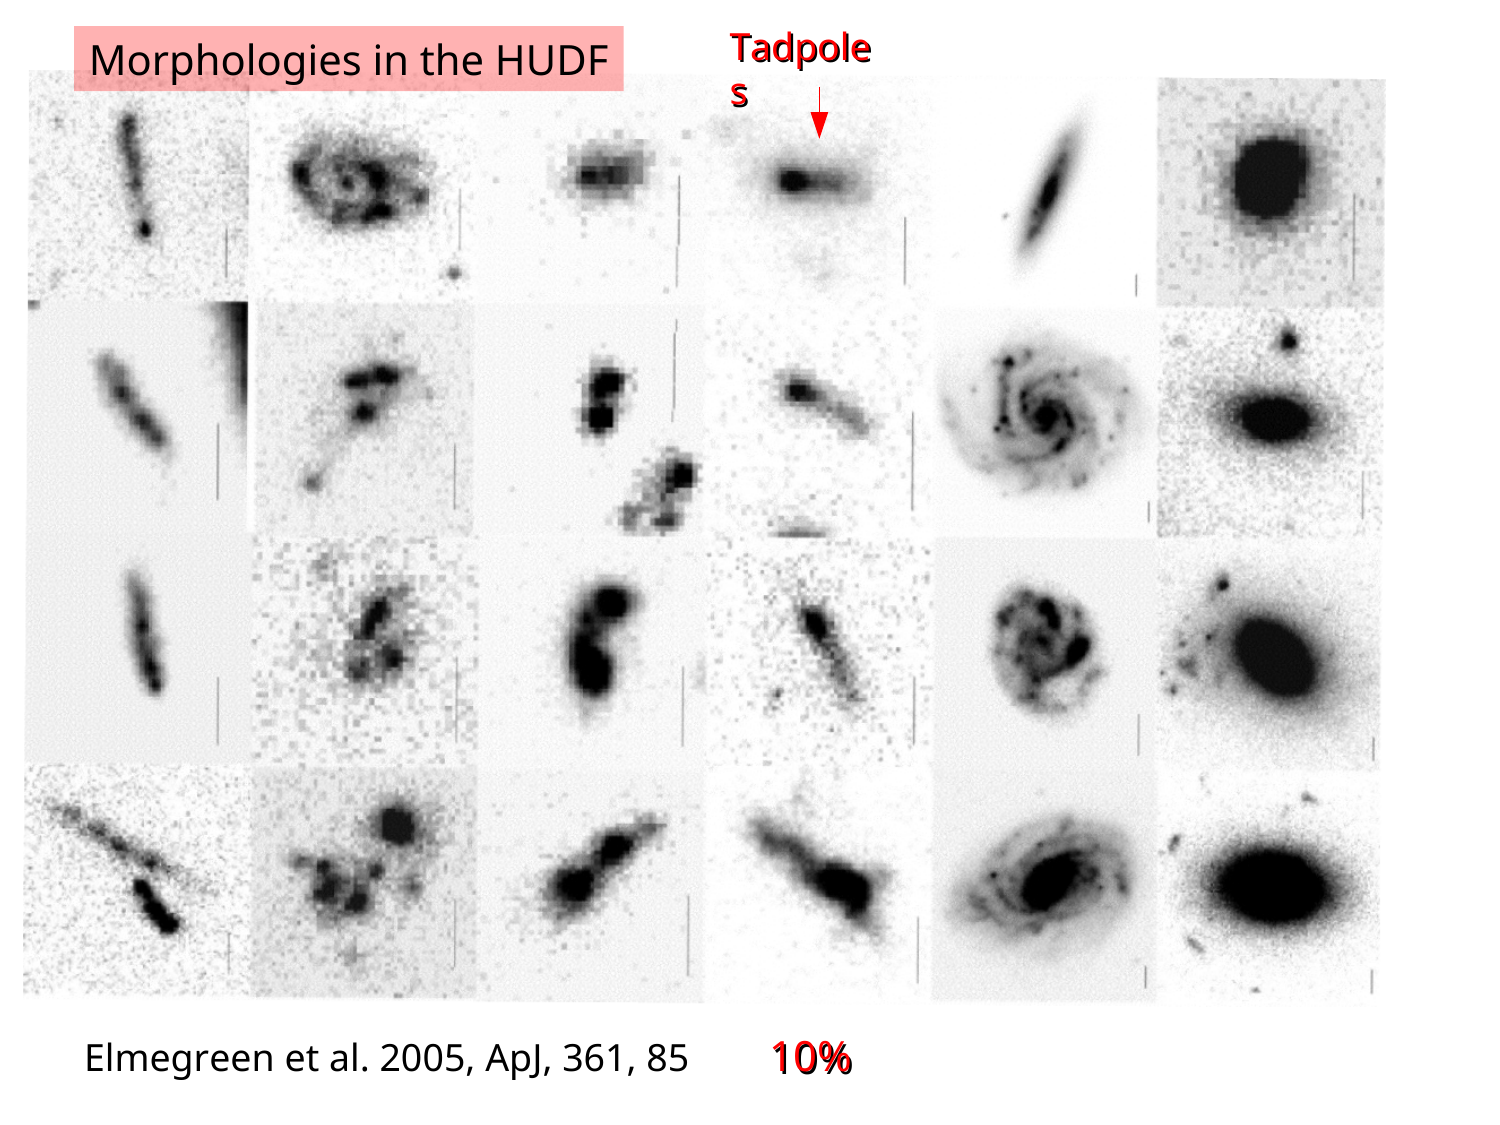

Tadpoles
Morphologies in the HUDF
10%
Elmegreen et al. 2005, ApJ, 361, 85